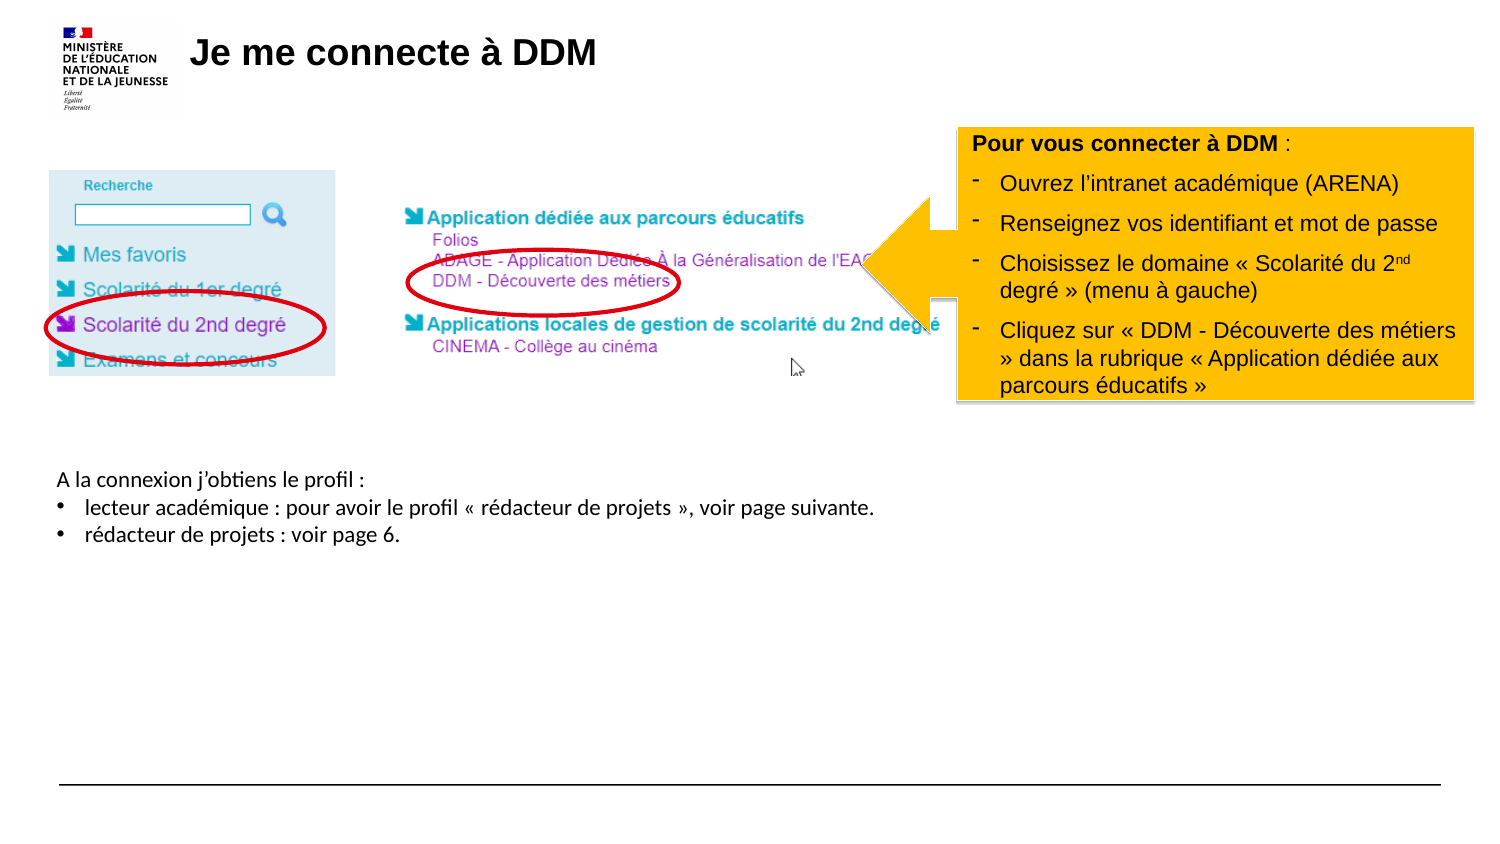

Je me connecte à DDM
Pour vous connecter à DDM :
Ouvrez l’intranet académique (ARENA)
Renseignez vos identifiant et mot de passe
Choisissez le domaine « Scolarité du 2nd degré » (menu à gauche)
Cliquez sur « DDM - Découverte des métiers » dans la rubrique « Application dédiée aux parcours éducatifs »
A la connexion j’obtiens le profil :
lecteur académique : pour avoir le profil « rédacteur de projets », voir page suivante.
rédacteur de projets : voir page 6.